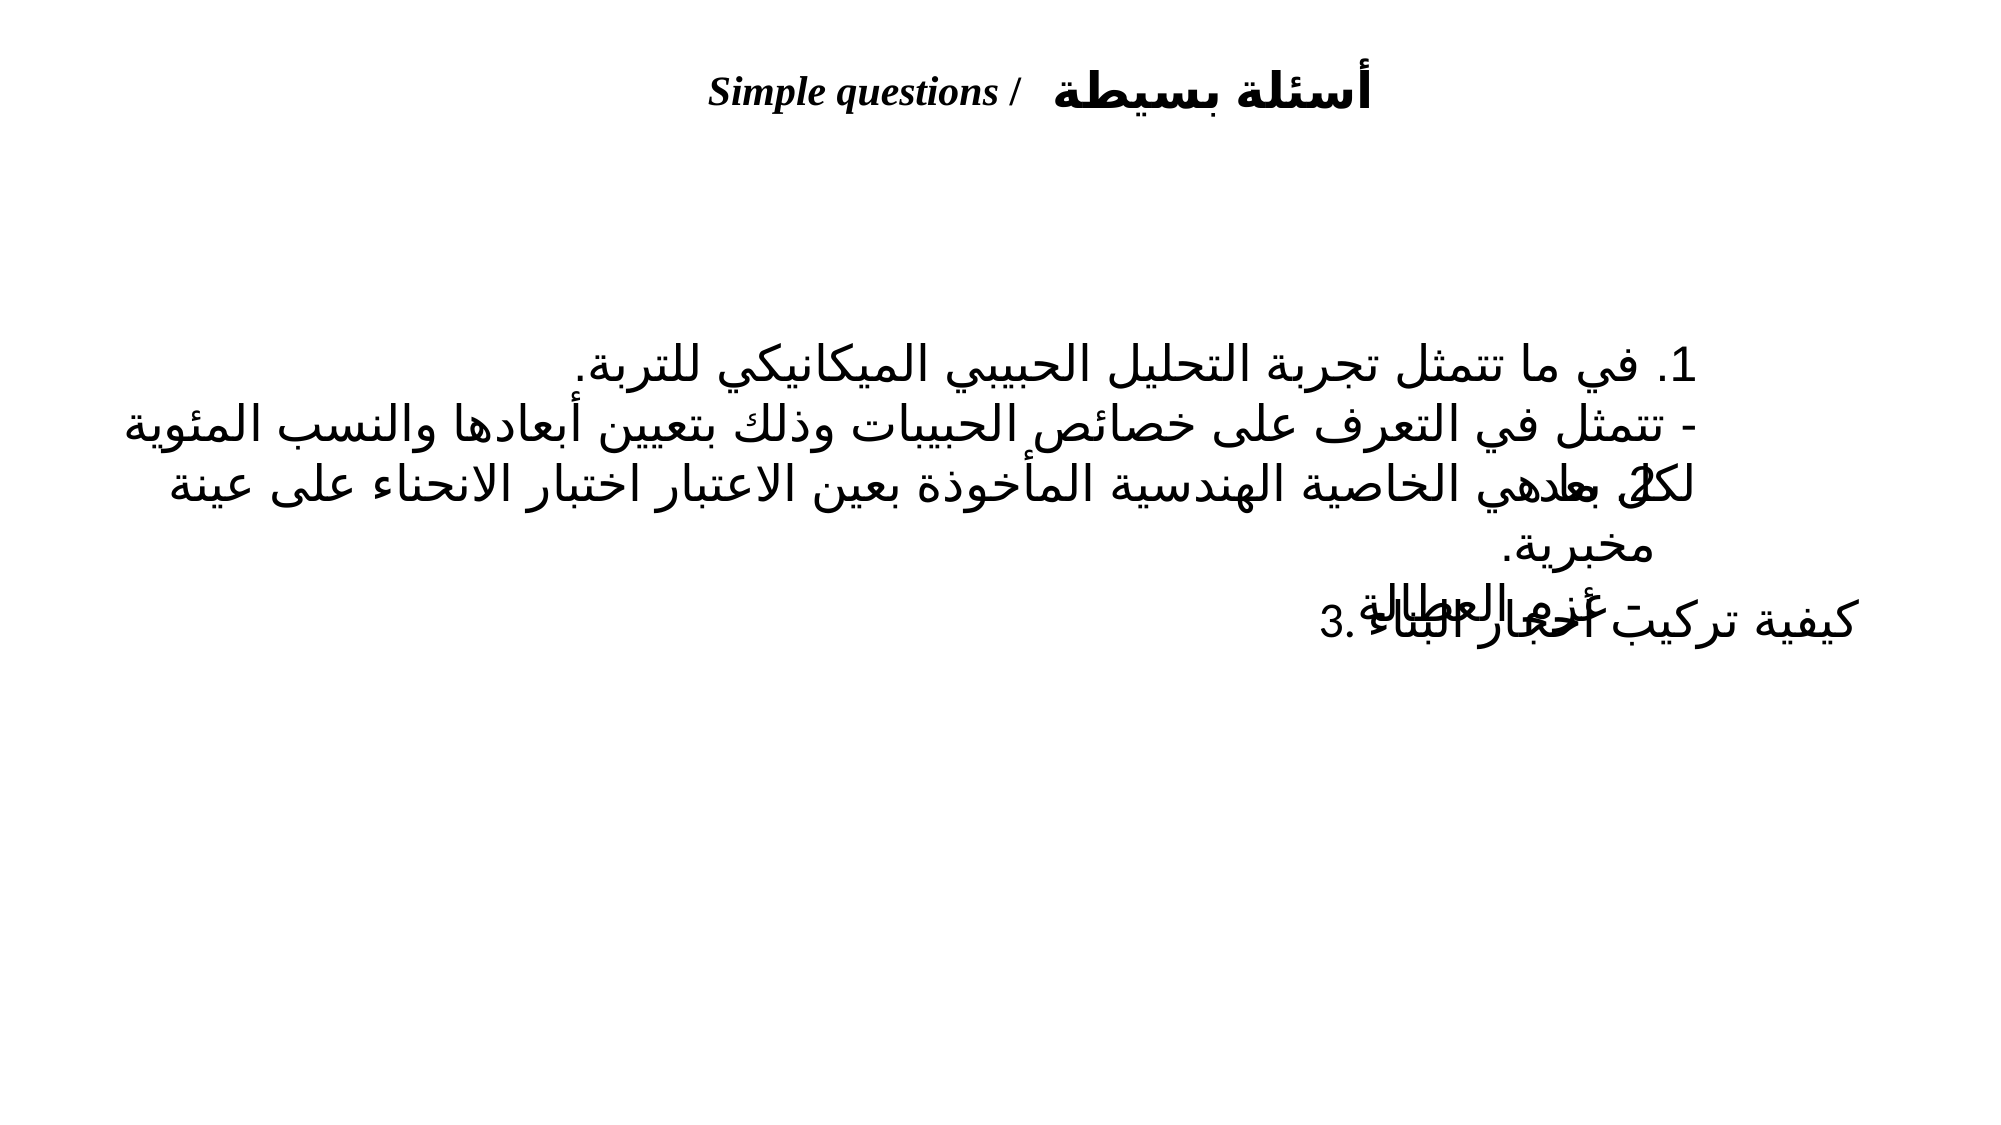

أسئلة بسيطة
Simple questions /
1. في ما تتمثل تجربة التحليل الحبيبي الميكانيكي للتربة.
- تتمثل في التعرف على خصائص الحبيبات وذلك بتعيين أبعادها والنسب المئوية لكل بعد
2. ما هي الخاصية الهندسية المأخوذة بعين الاعتبار اختبار الانحناء على عينة مخبرية.
 - عزم العطالة
3. كيفية تركيب أحجار البناء